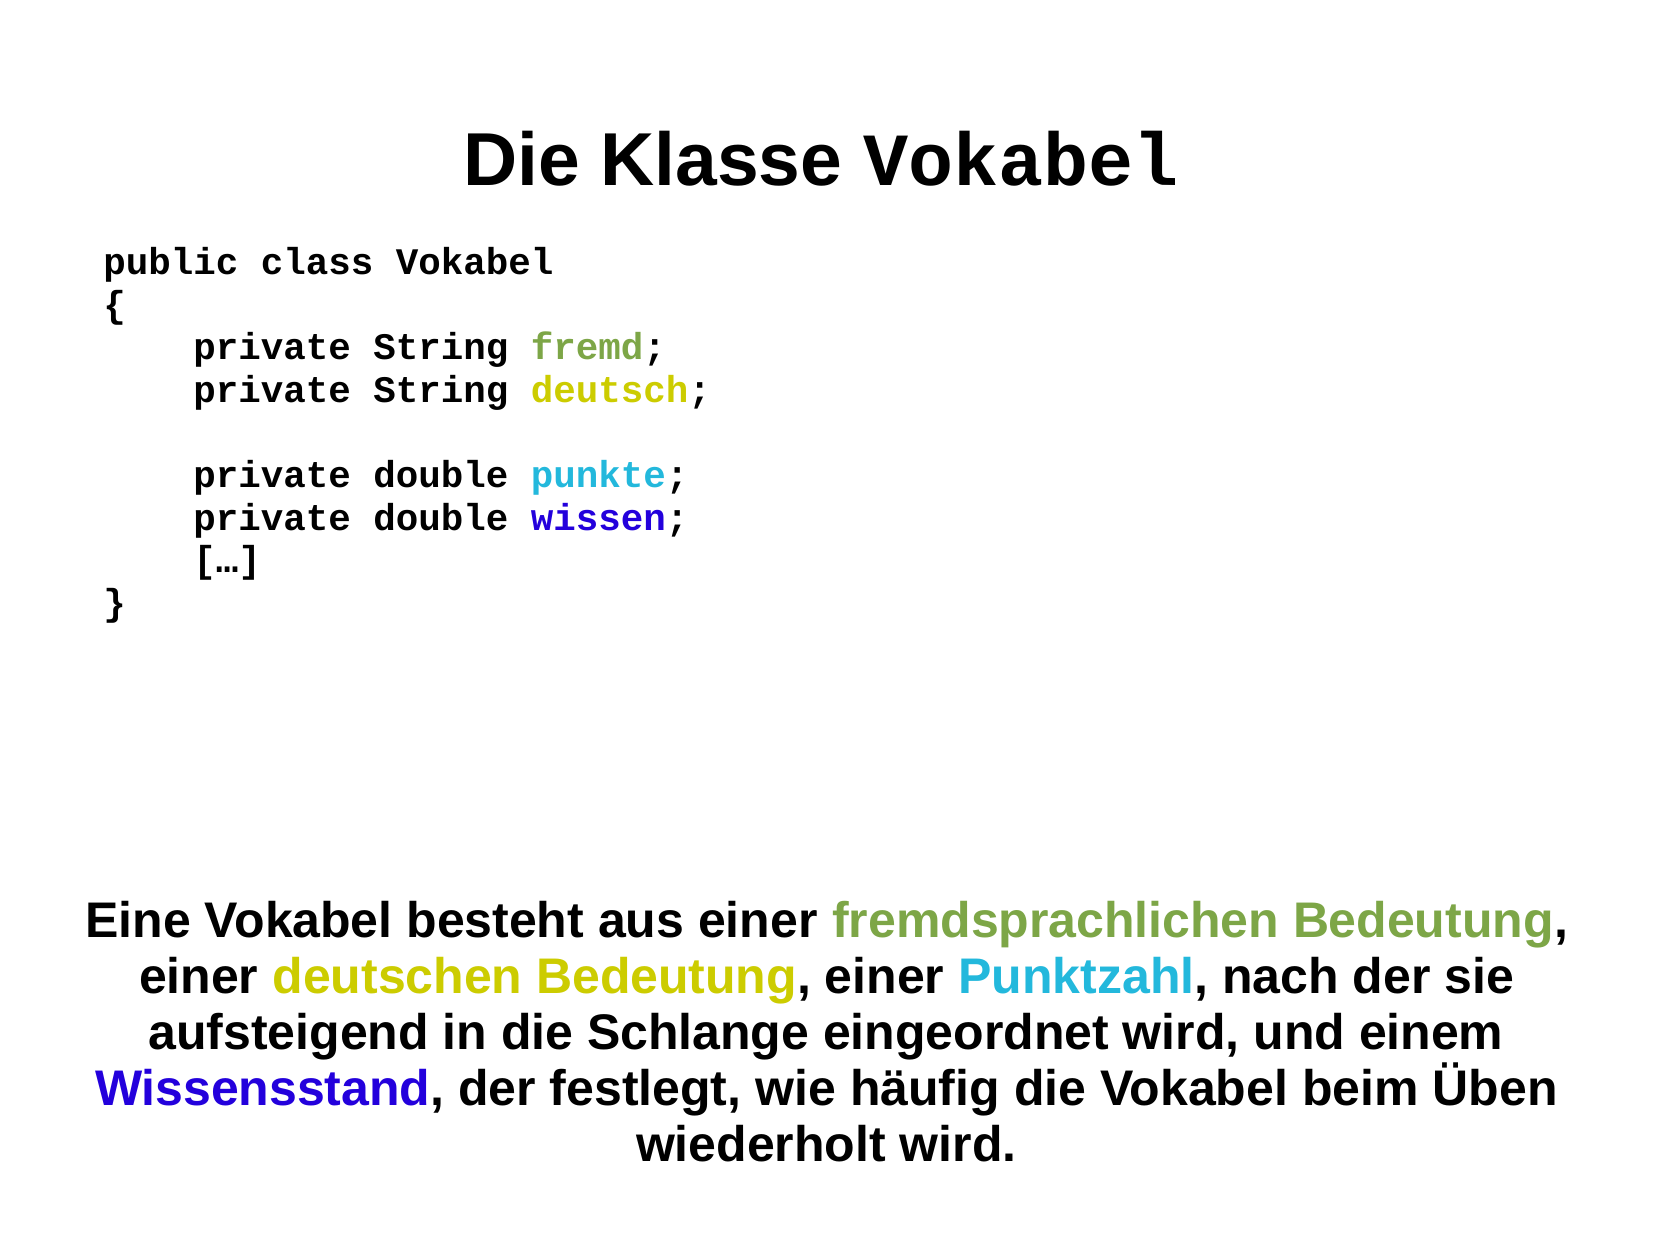

# Die Klasse Vokabel
public class Vokabel
{
 private String fremd;
 private String deutsch;
 private double punkte;
 private double wissen;
 […]
}
Eine Vokabel besteht aus einer fremdsprachlichen Bedeutung, einer deutschen Bedeutung, einer Punktzahl, nach der sie aufsteigend in die Schlange eingeordnet wird, und einem Wissensstand, der festlegt, wie häufig die Vokabel beim Üben wiederholt wird.